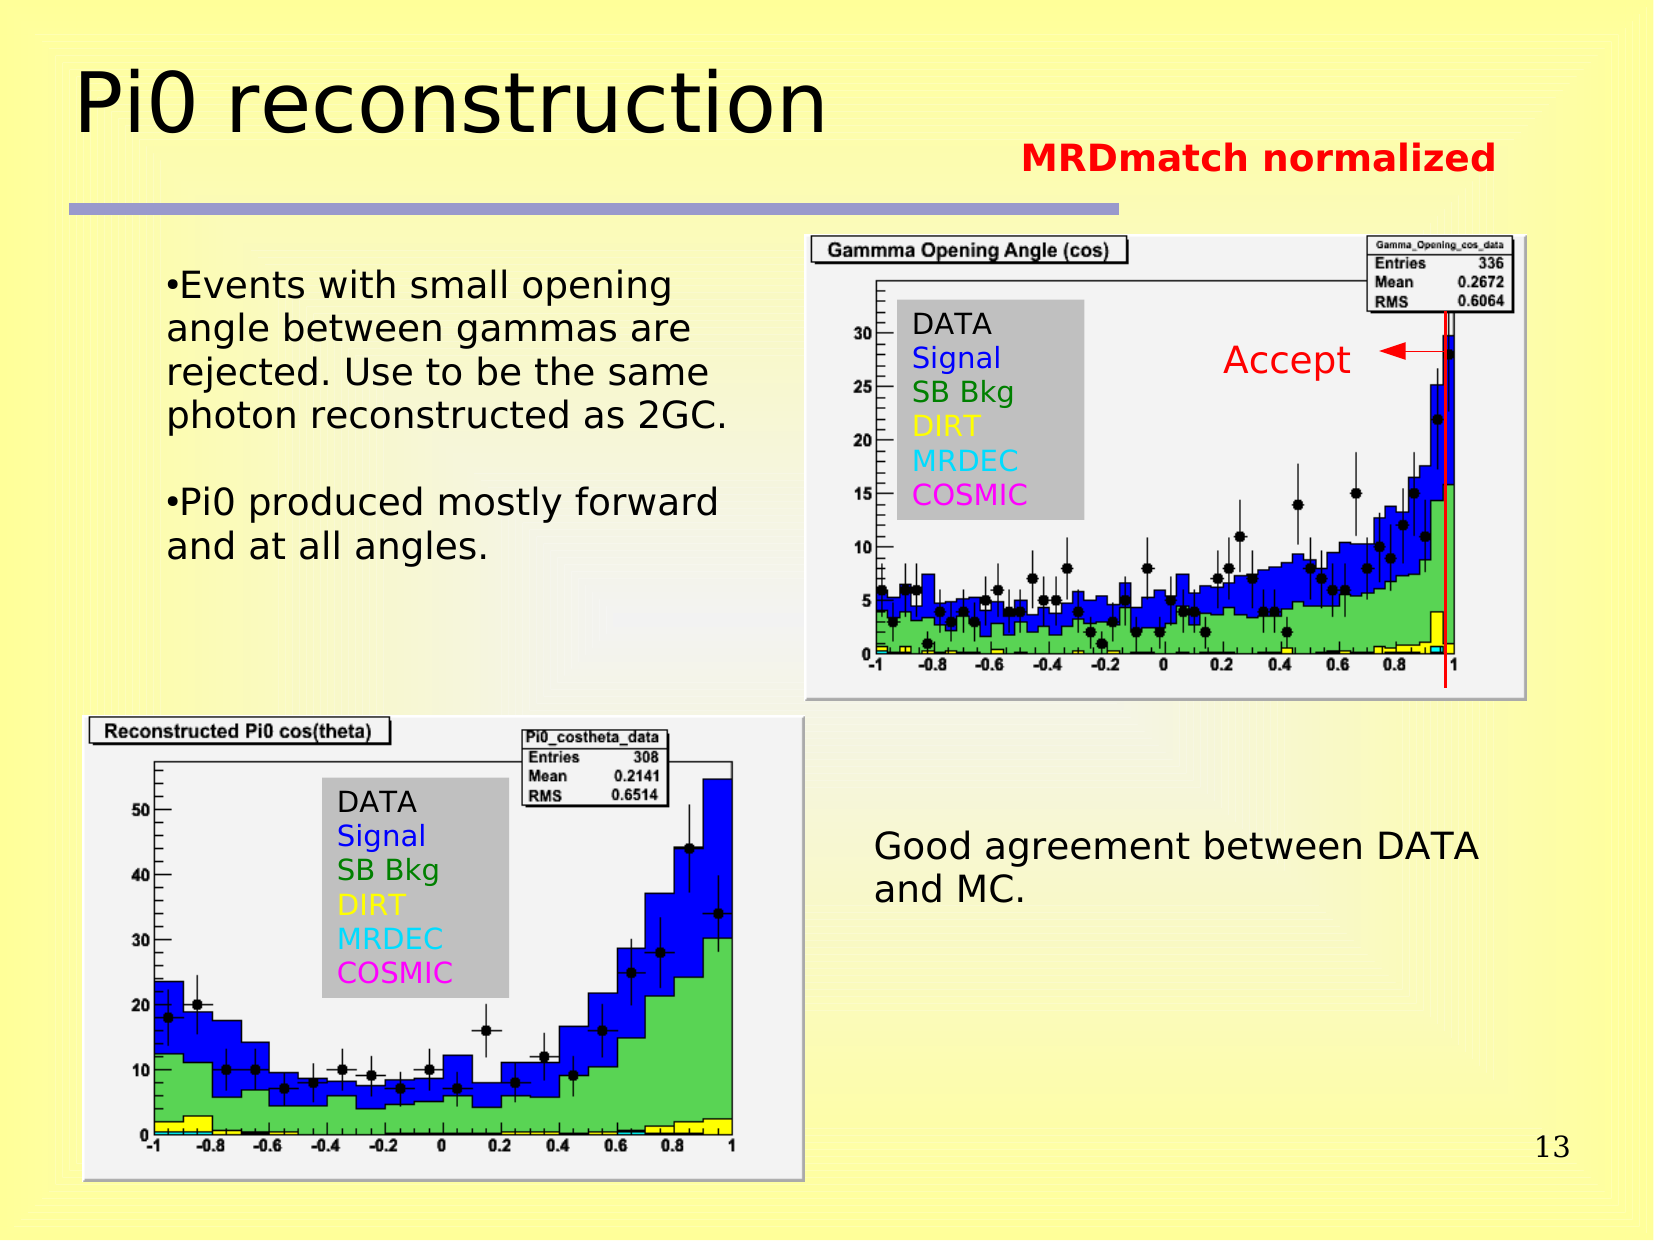

# Pi0 reconstruction
MRDmatch normalized
Events with small opening angle between gammas are rejected. Use to be the same photon reconstructed as 2GC.
Pi0 produced mostly forward and at all angles.
DATA
Signal
SB Bkg
DIRT
MRDEC
COSMIC
Accept
DATA
Signal
SB Bkg
DIRT
MRDEC
COSMIC
Good agreement between DATA and MC.
13